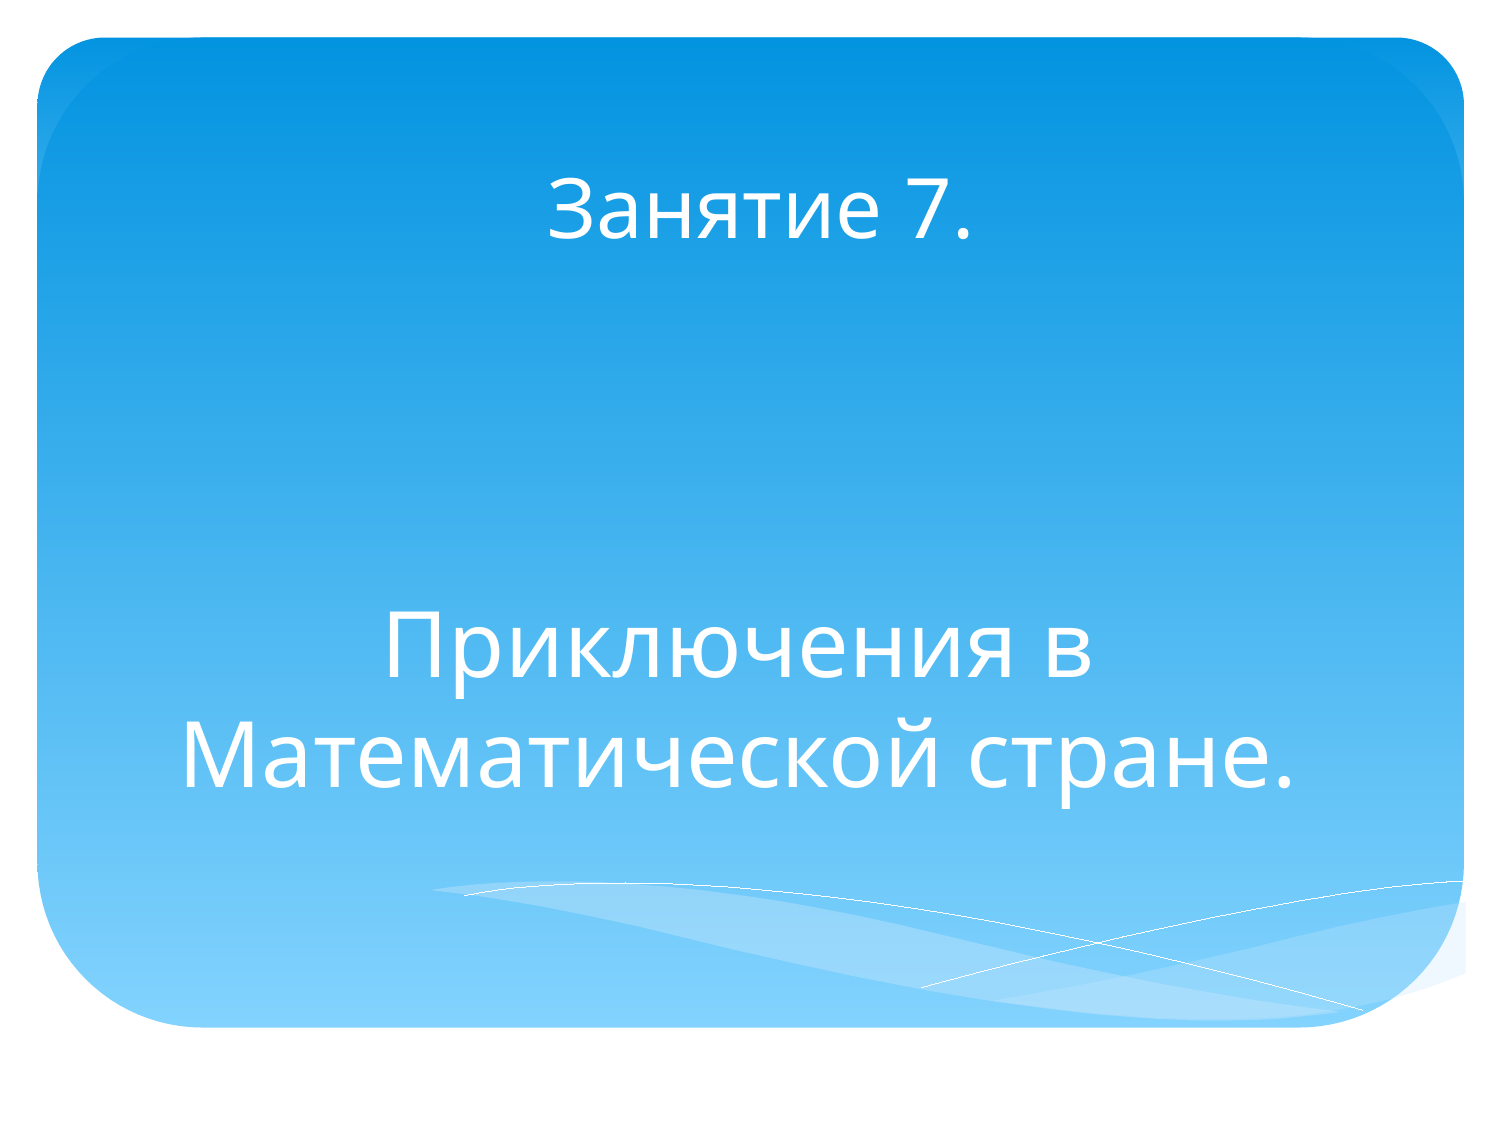

Занятие 7.
# Приключения в Математической стране.